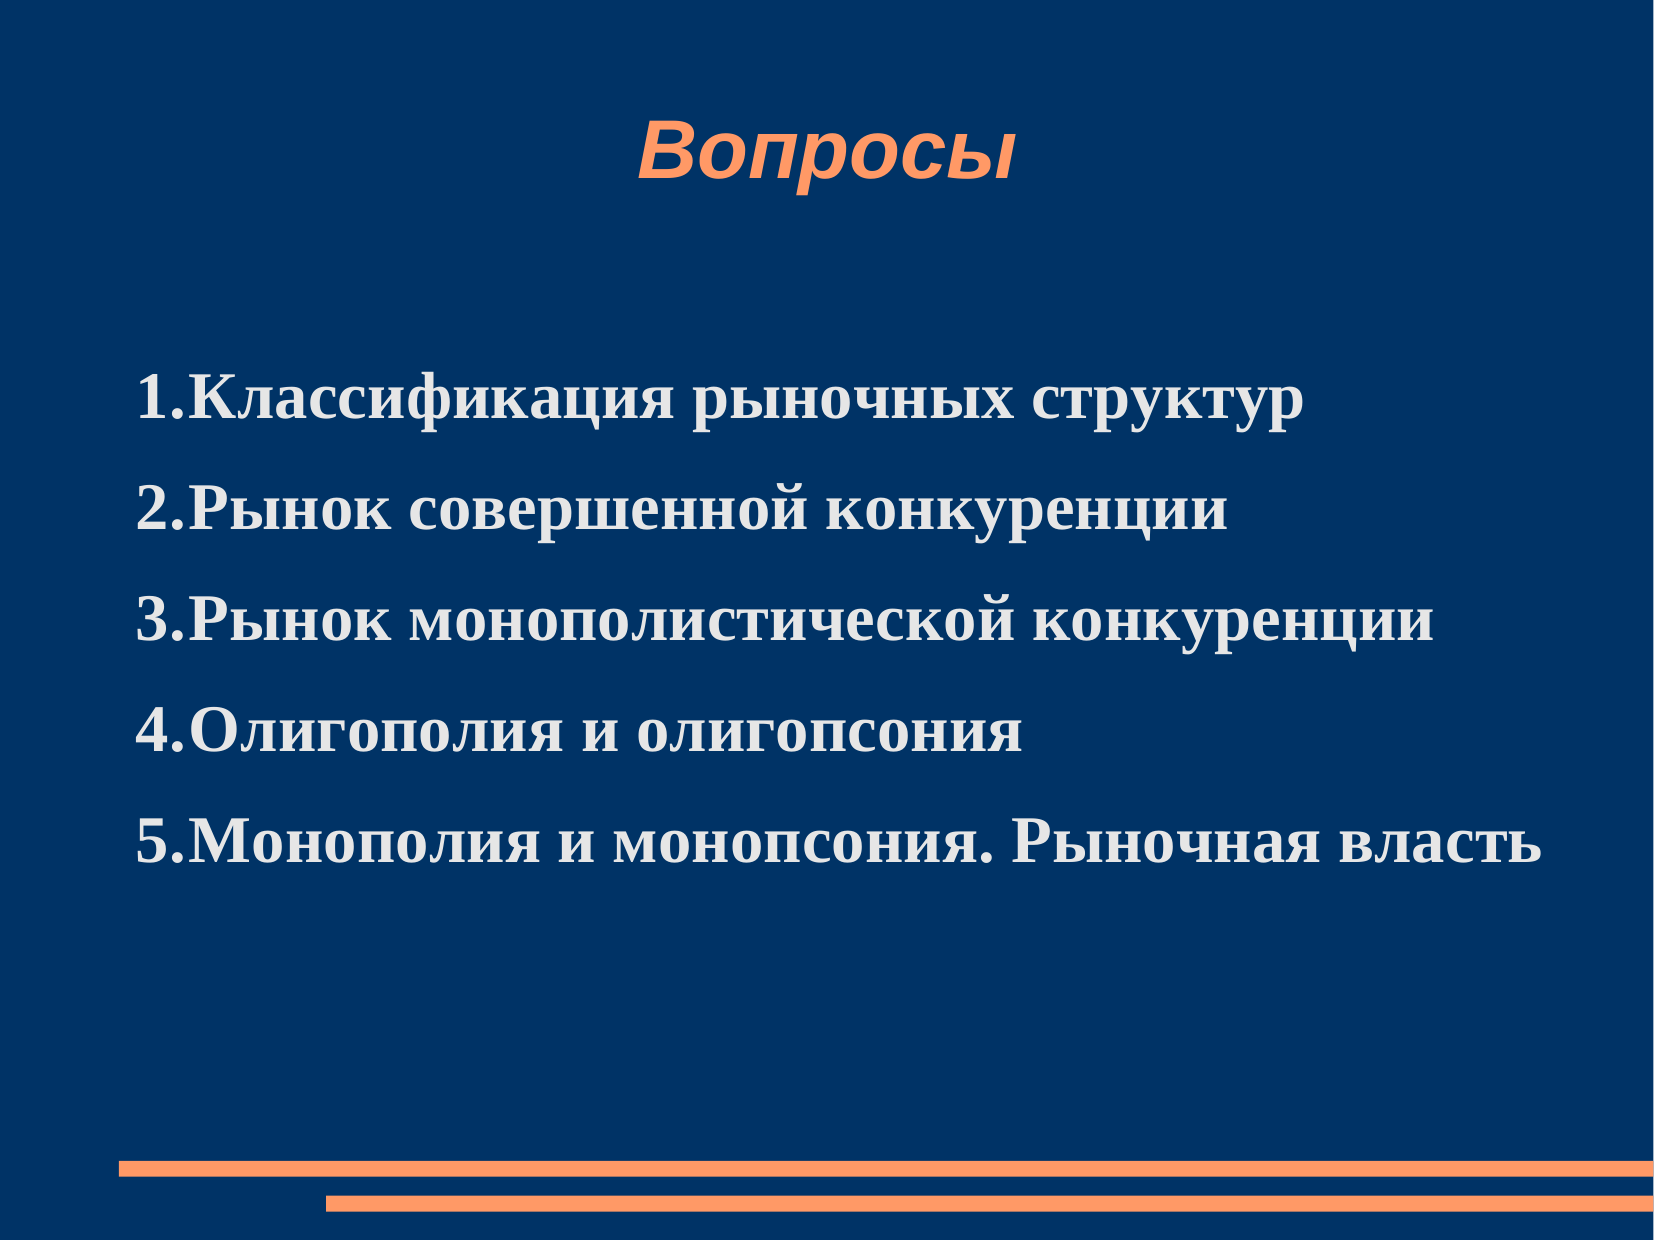

# Вопросы
Классификация рыночных структур
Рынок совершенной конкуренции
Рынок монополистической конкуренции
Олигополия и олигопсония
Монополия и монопсония. Рыночная власть